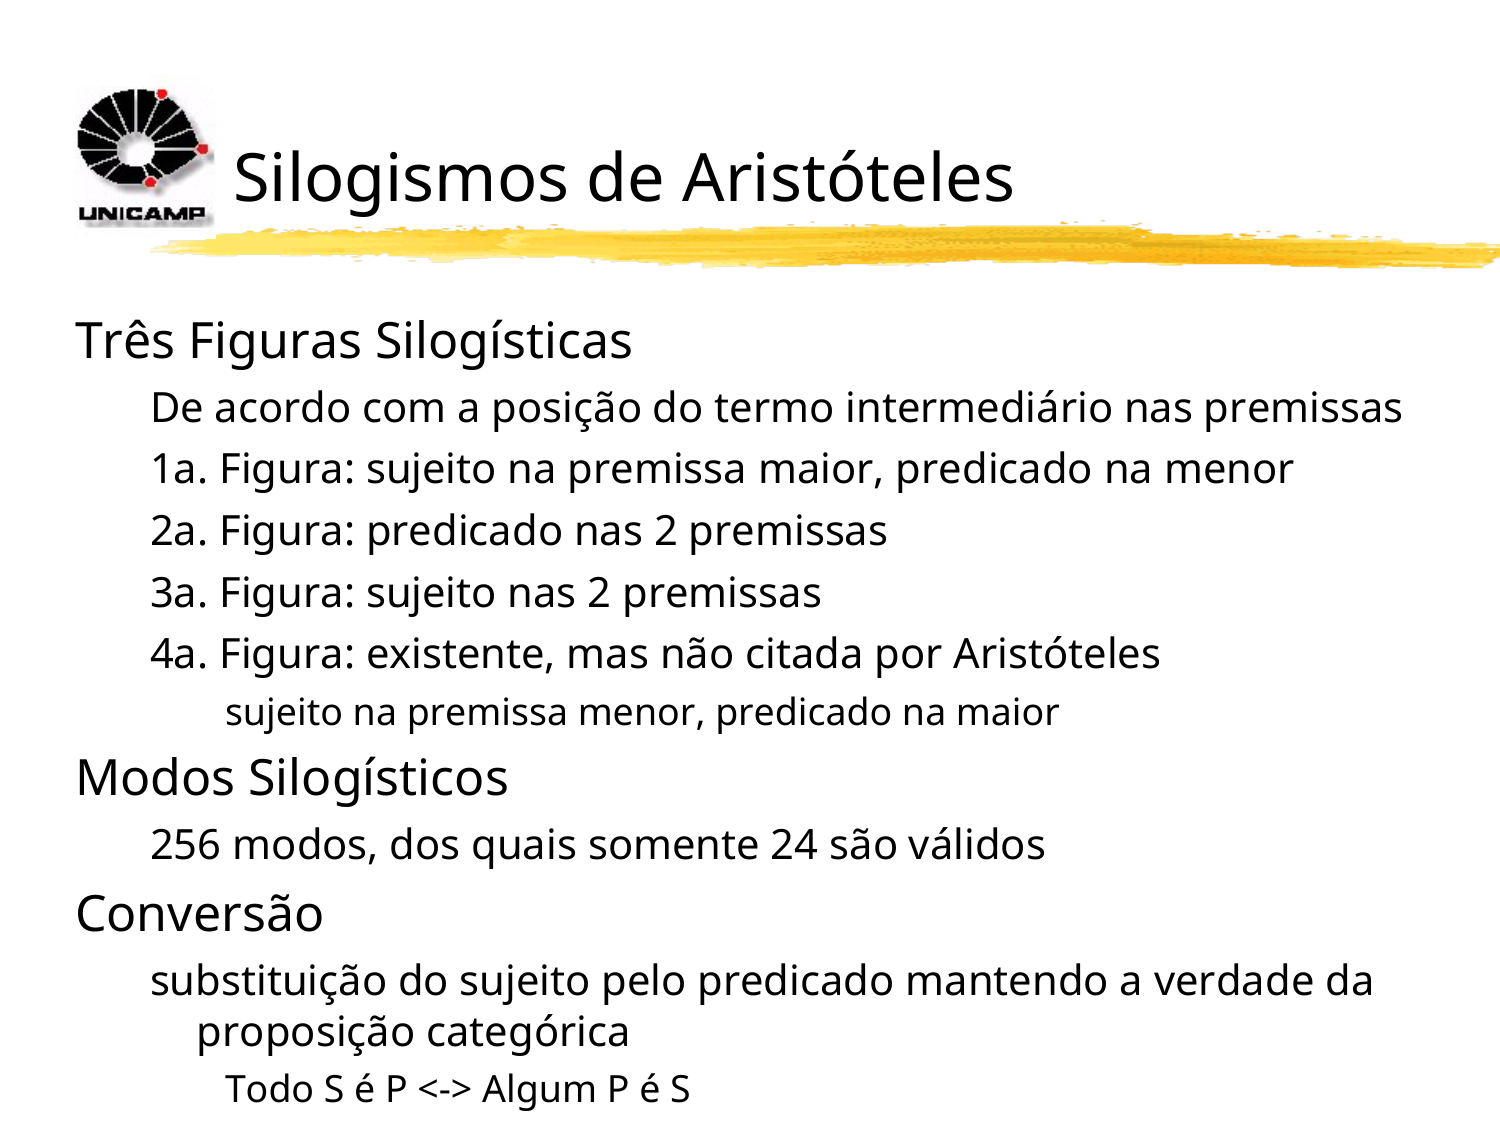

# Silogismos de Aristóteles
Três Figuras Silogísticas
De acordo com a posição do termo intermediário nas premissas
1a. Figura: sujeito na premissa maior, predicado na menor
2a. Figura: predicado nas 2 premissas
3a. Figura: sujeito nas 2 premissas
4a. Figura: existente, mas não citada por Aristóteles
sujeito na premissa menor, predicado na maior
Modos Silogísticos
256 modos, dos quais somente 24 são válidos
Conversão
substituição do sujeito pelo predicado mantendo a verdade da proposição categórica
Todo S é P <-> Algum P é S
Regras, dependendo do tipo de proposição categórica